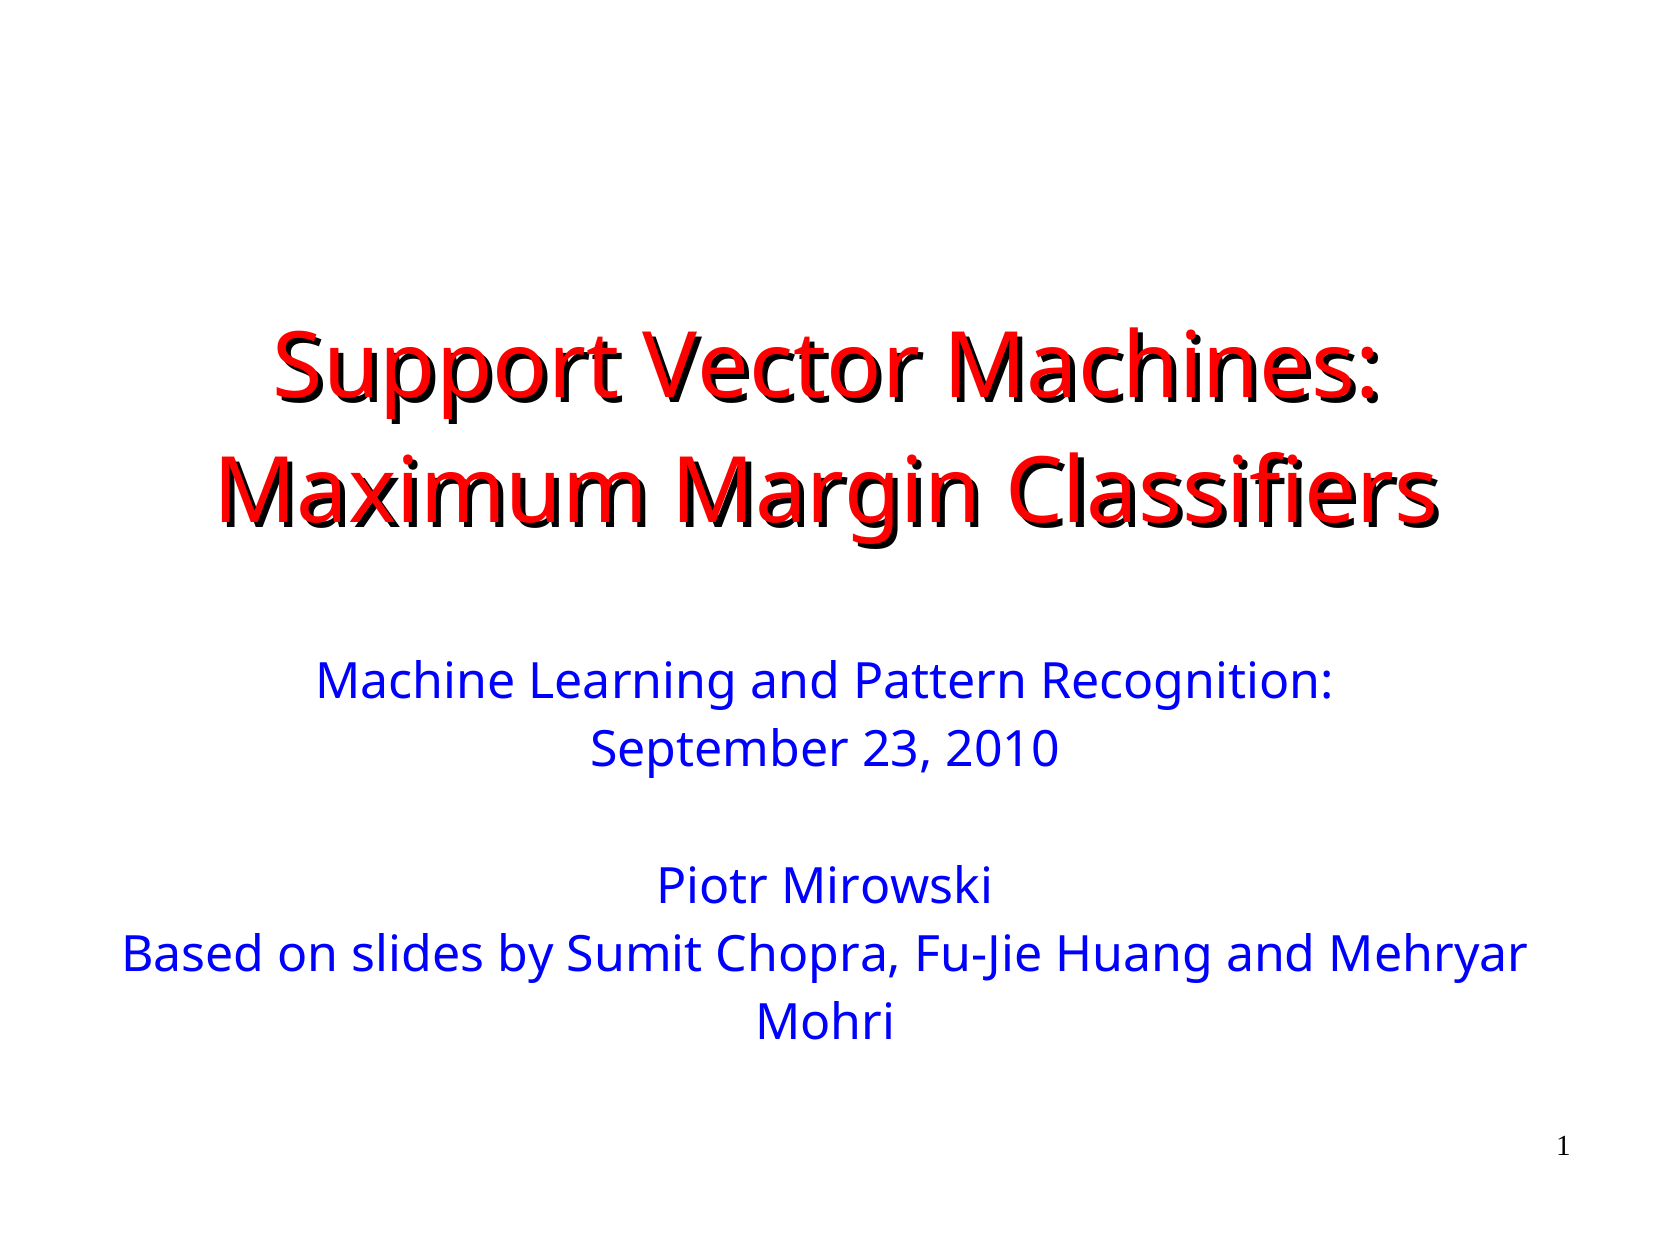

# Support Vector Machines: Maximum Margin Classifiers
Machine Learning and Pattern Recognition:
September 23, 2010
Piotr Mirowski
Based on slides by Sumit Chopra, Fu-Jie Huang and Mehryar Mohri
1